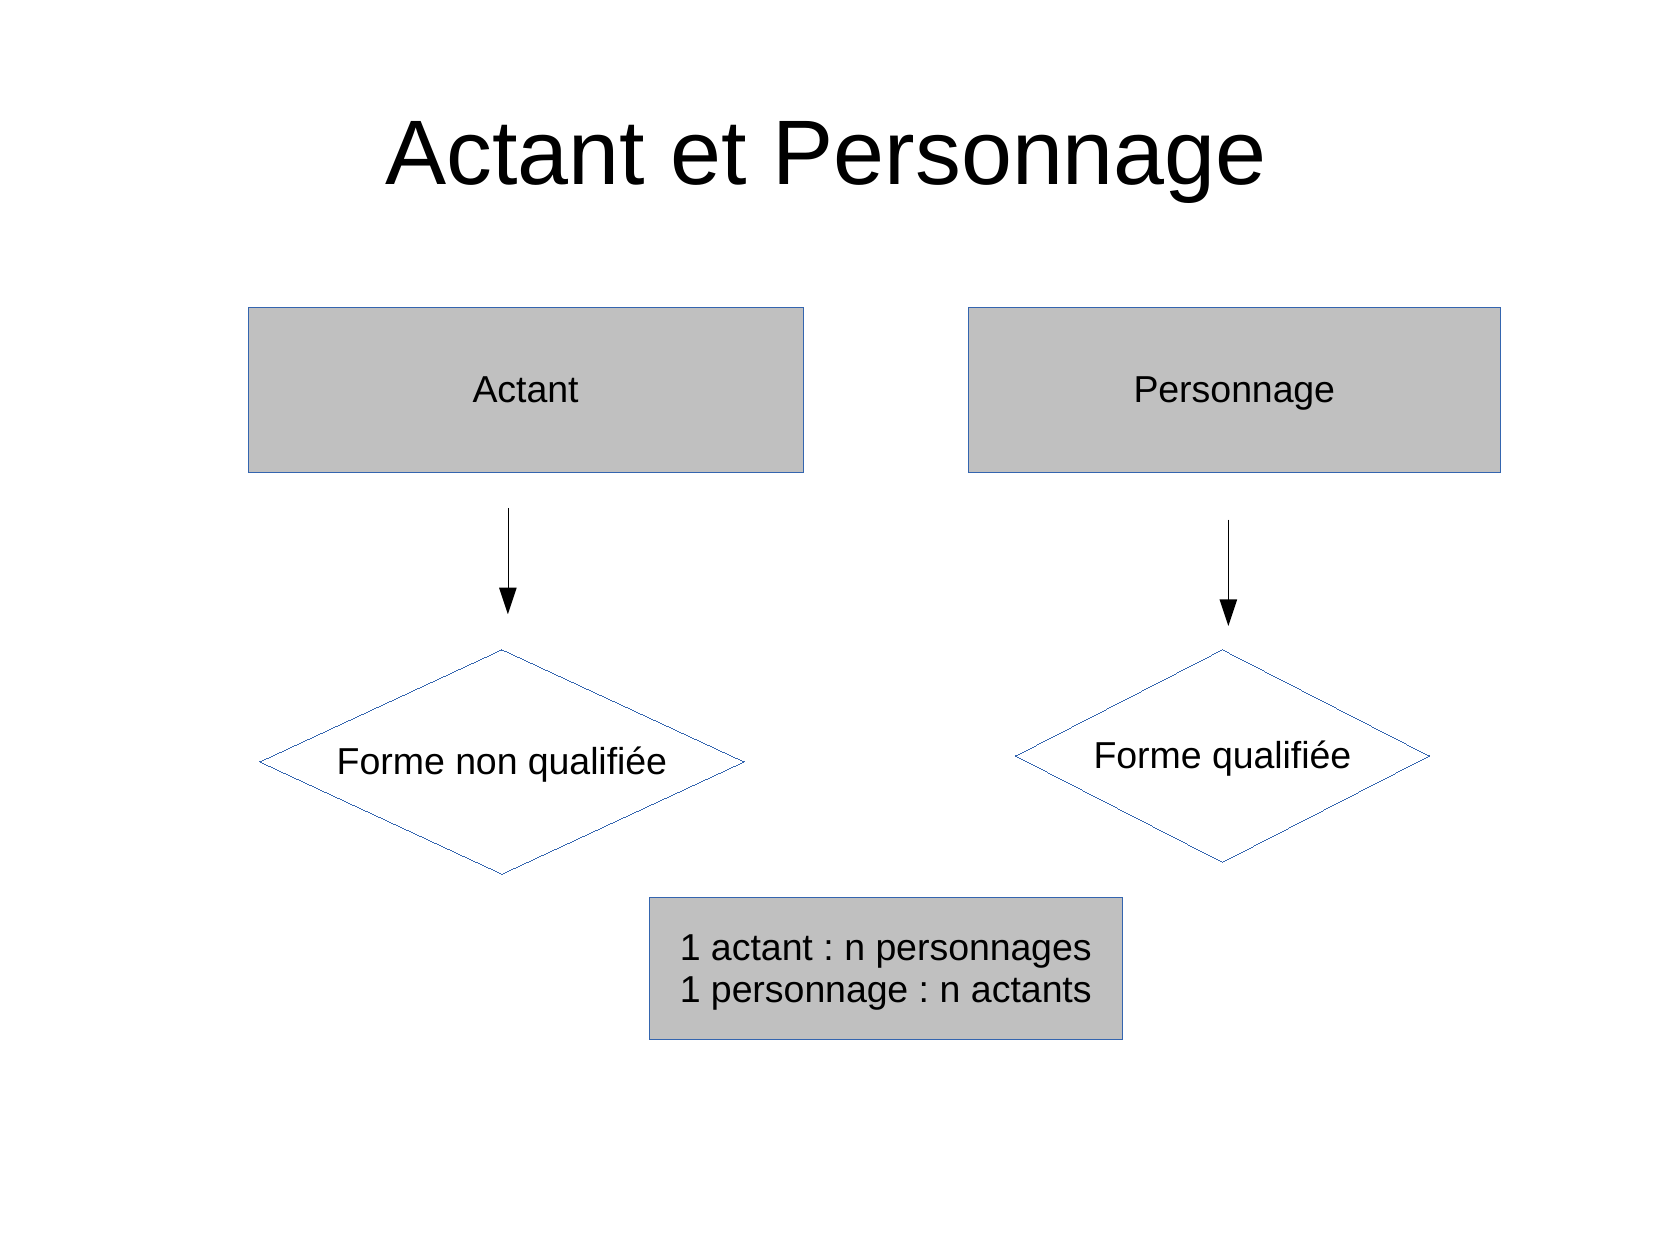

# Actant et Personnage
Actant
Personnage
Forme non qualifiée
Forme qualifiée
1 actant : n personnages
1 personnage : n actants